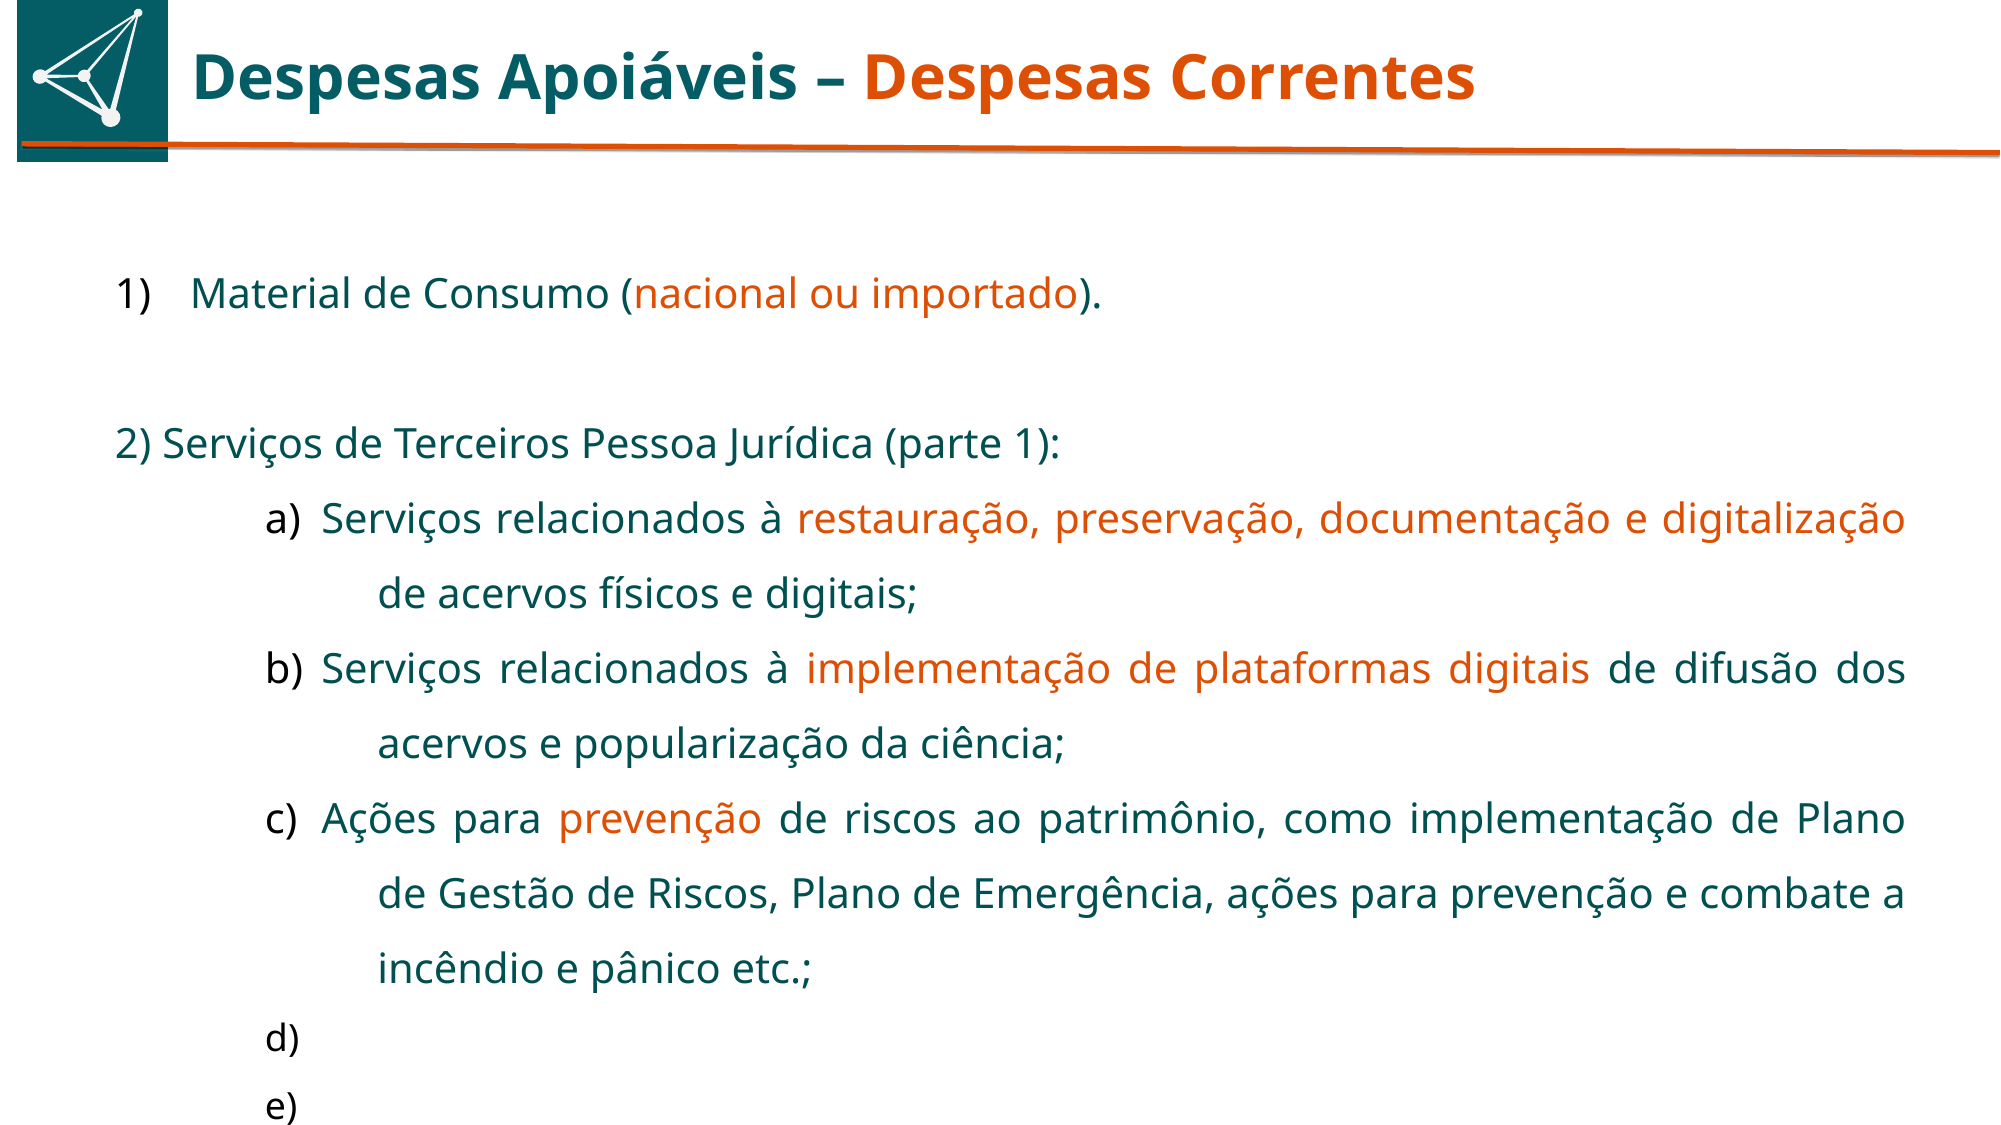

Despesas Apoiáveis – Despesas Correntes
Material de Consumo (nacional ou importado).
2) Serviços de Terceiros Pessoa Jurídica (parte 1):
Serviços relacionados à restauração, preservação, documentação e digitalização de acervos físicos e digitais;
Serviços relacionados à implementação de plataformas digitais de difusão dos acervos e popularização da ciência;
Ações para prevenção de riscos ao patrimônio, como implementação de Plano de Gestão de Riscos, Plano de Emergência, ações para prevenção e combate a incêndio e pânico etc.;